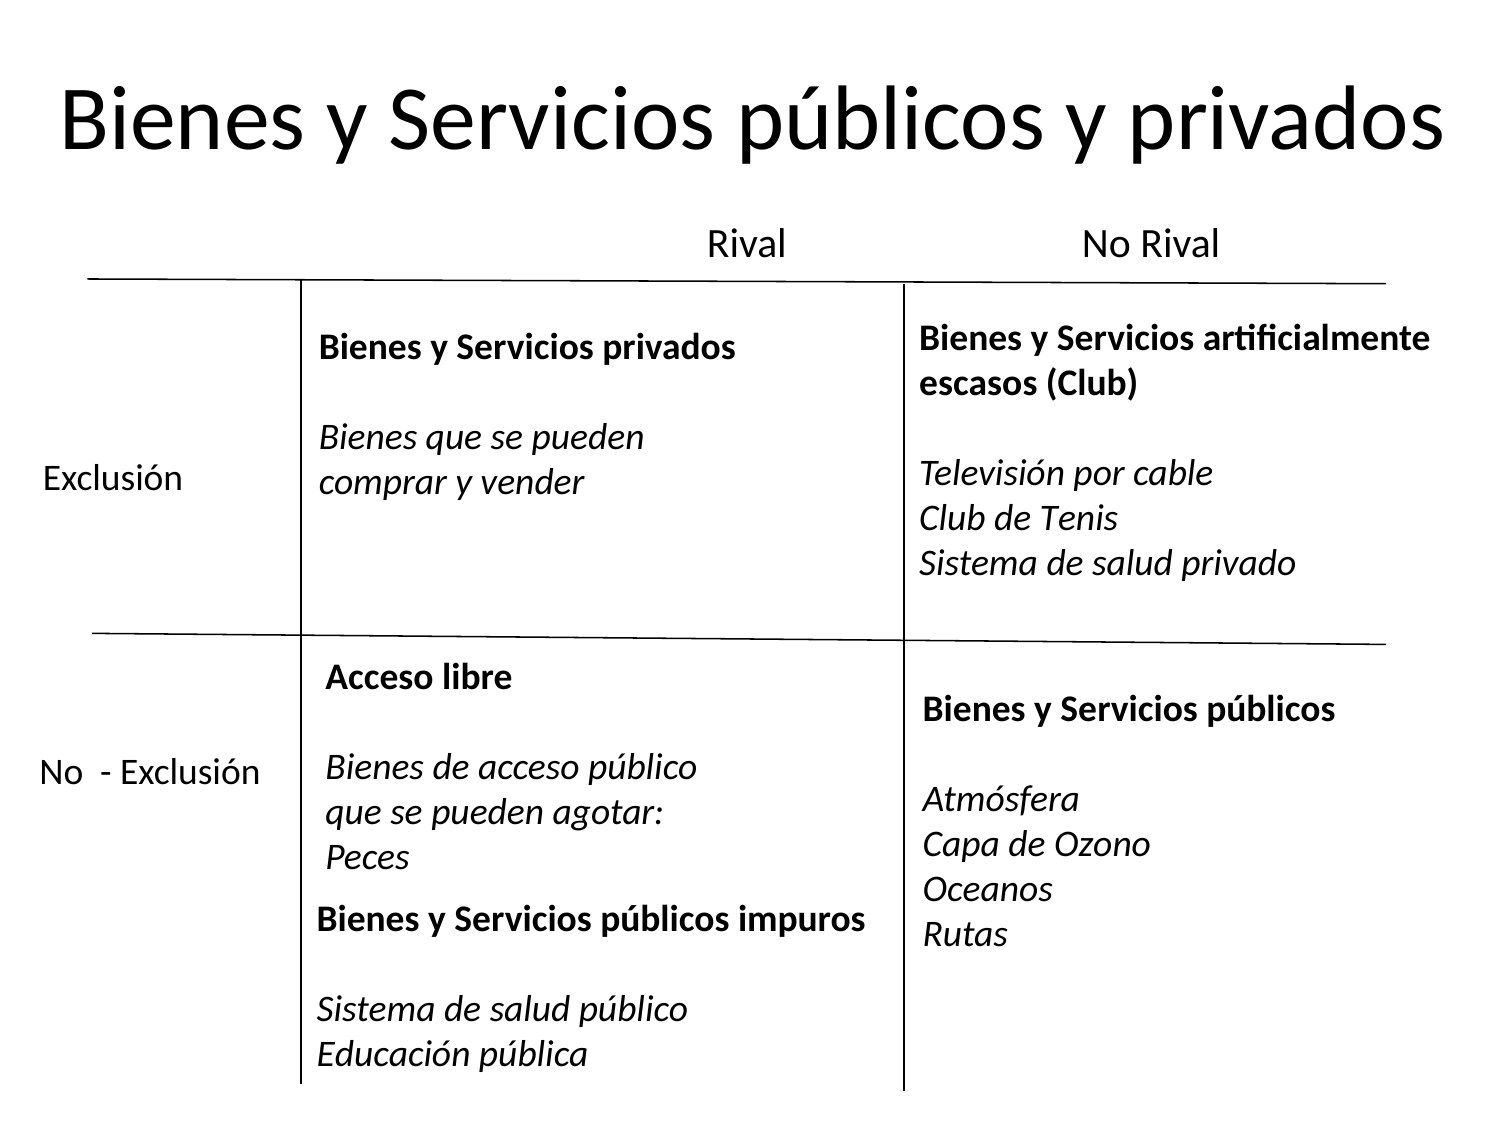

# Bienes y Servicios públicos y privados
		Rival				No Rival
Bienes y Servicios artificialmente
escasos (Club)
Televisión por cable
Club de Tenis
Sistema de salud privado
Bienes y Servicios privados
Bienes que se pueden comprar y vender
Exclusión
Acceso libre
Bienes de acceso público que se pueden agotar: Peces
Bienes y Servicios públicos
Atmósfera
Capa de Ozono
Oceanos
Rutas
No - Exclusión
Bienes y Servicios públicos impuros
Sistema de salud público
Educación pública